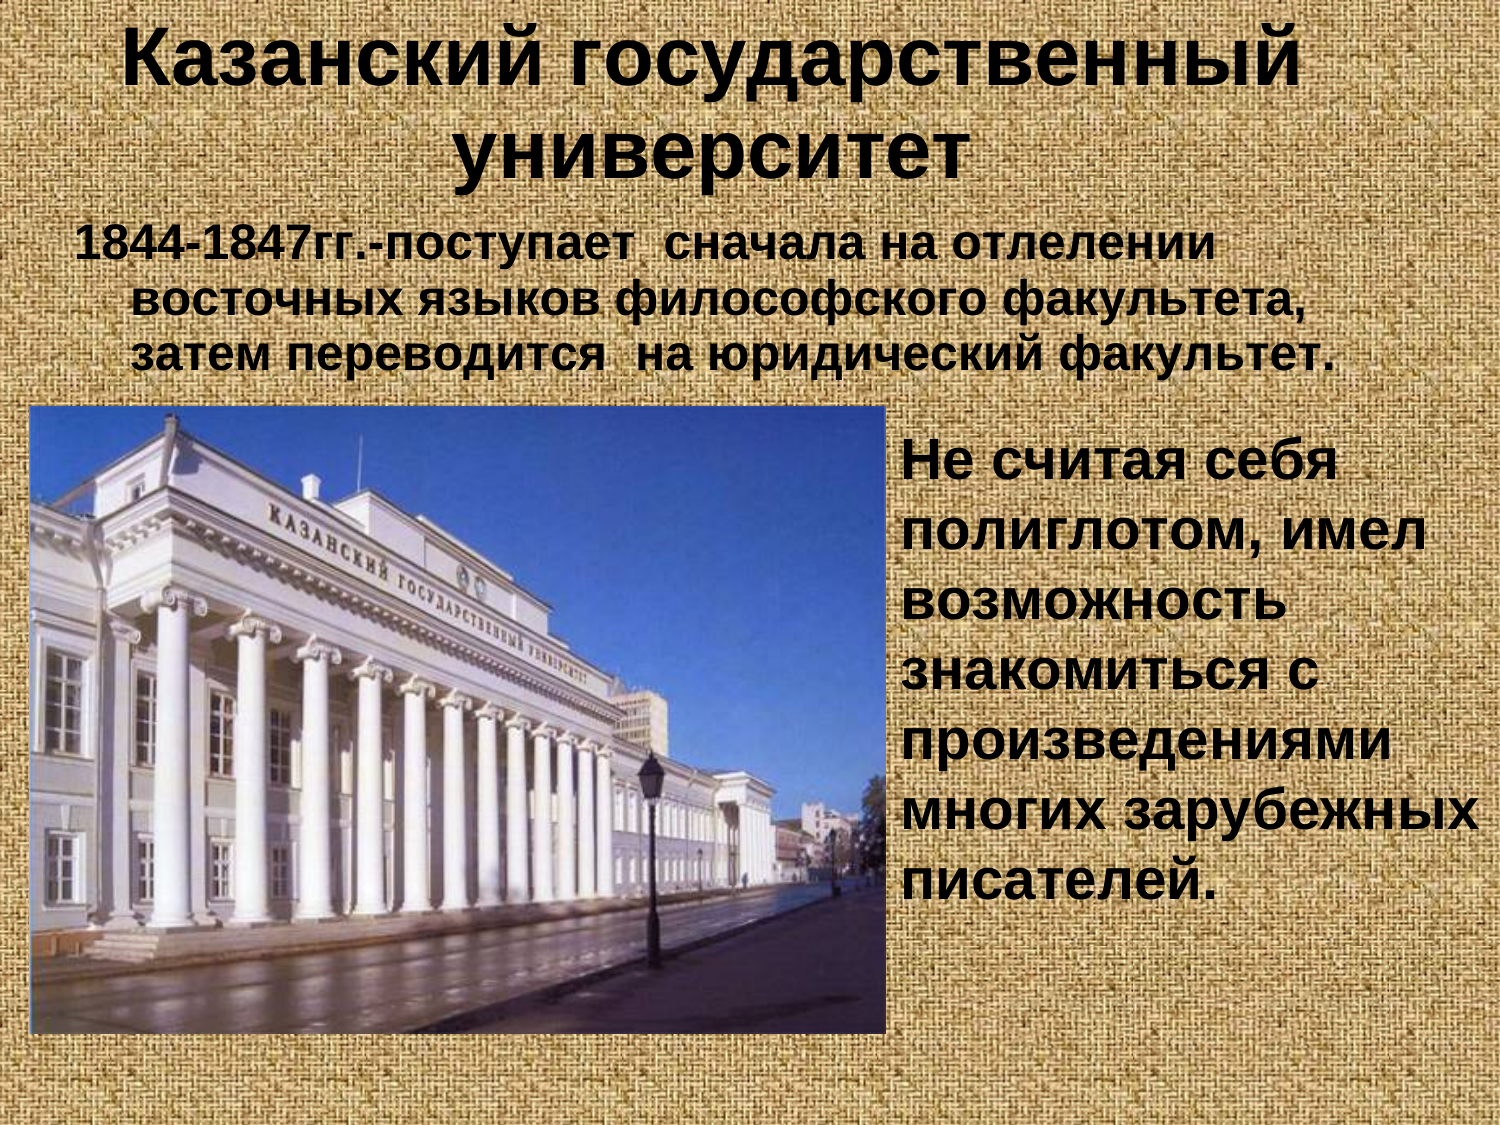

# Казанский государственный университет
1844-1847гг.-поступает сначала на отлелении восточных языков философского факультета, затем переводится на юридический факультет.
Не считая себя полиглотом, имел возможность знакомиться с произведениями многих зарубежных писателей.